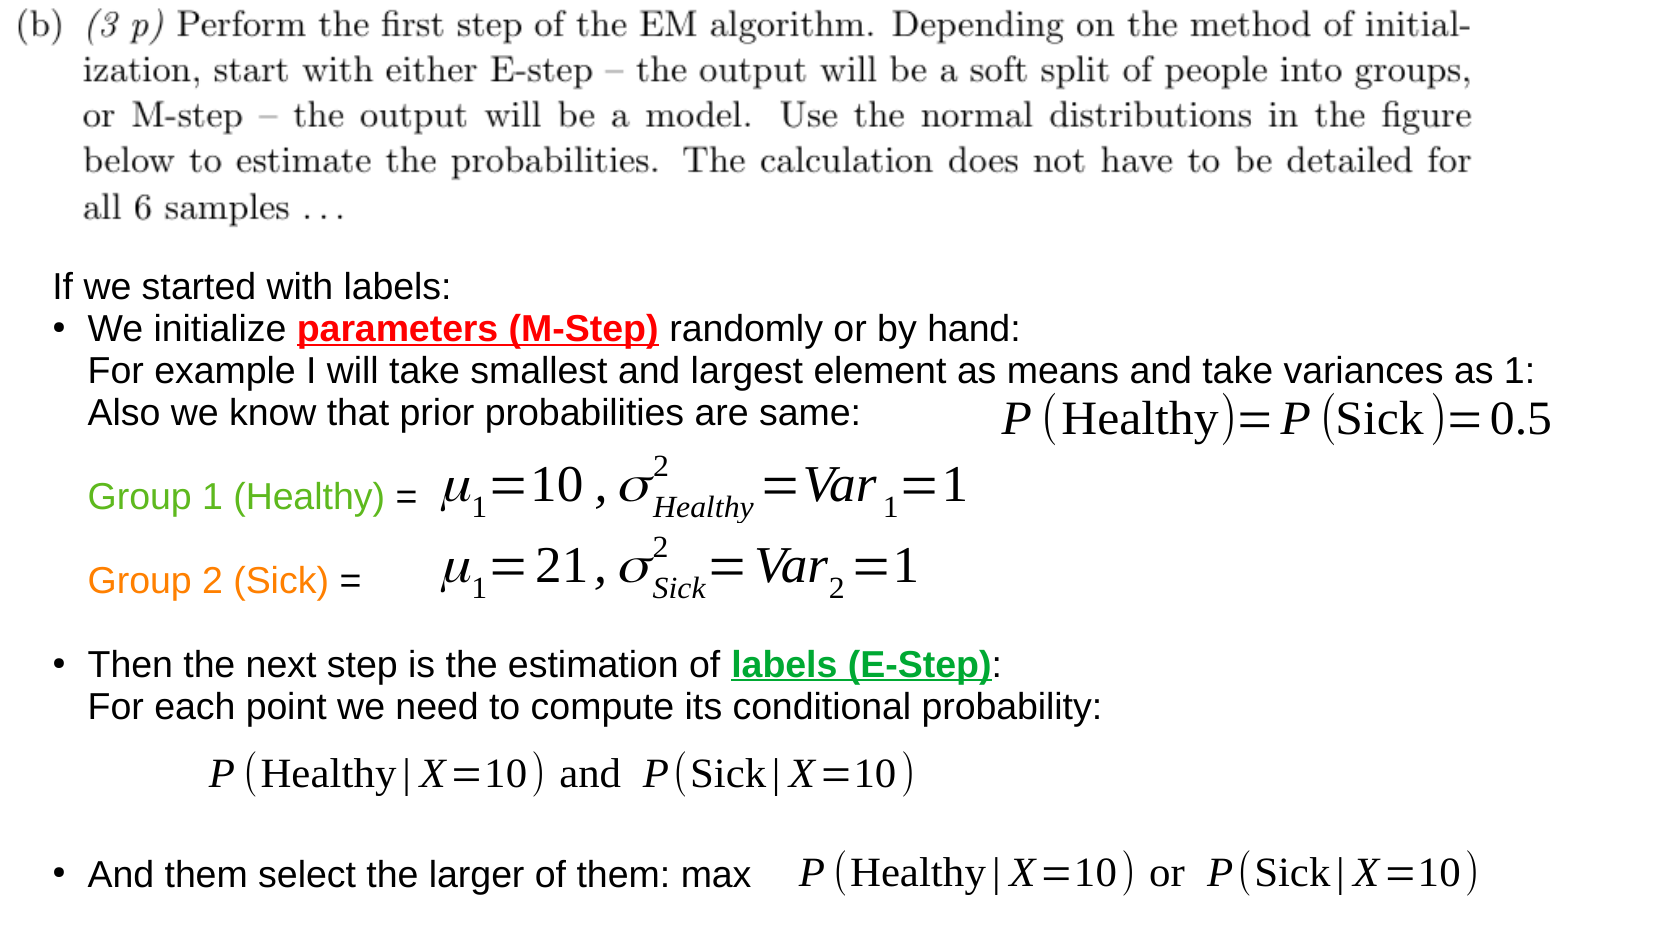

If we started with labels:
We initialize parameters (M-Step) randomly or by hand:
For example I will take smallest and largest element as means and take variances as 1:
Also we know that prior probabilities are same:
Group 1 (Healthy) =
Group 2 (Sick) =
Then the next step is the estimation of labels (E-Step):
For each point we need to compute its conditional probability:
And them select the larger of them: max